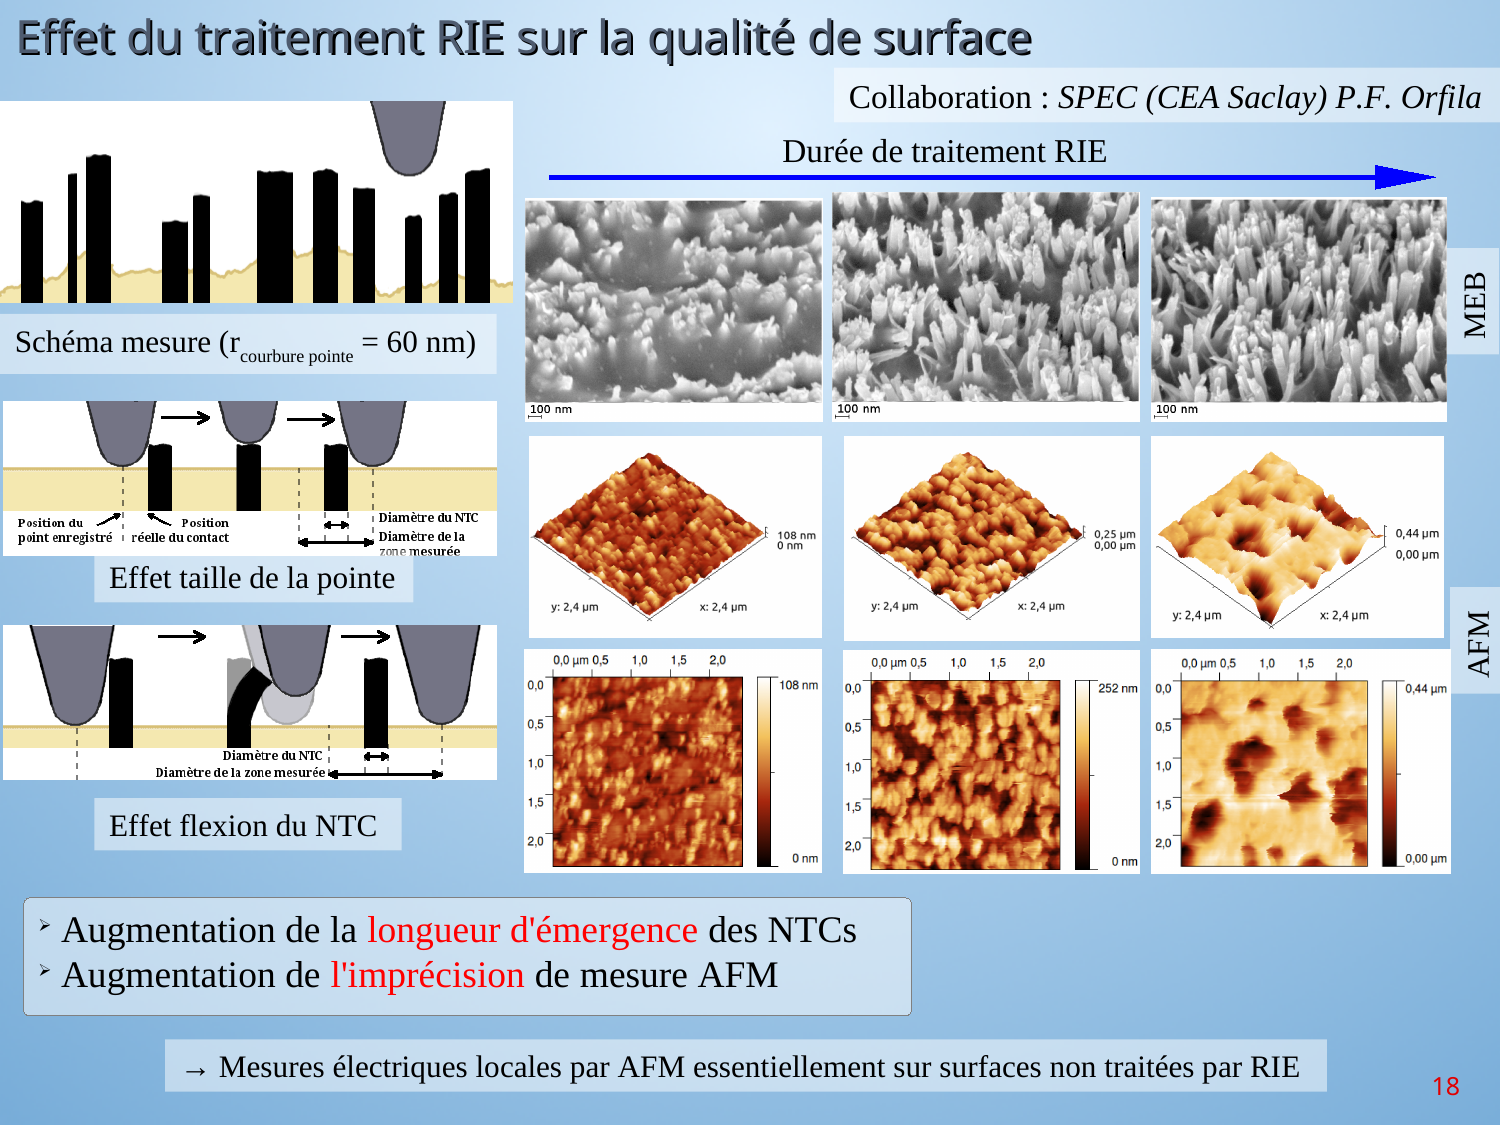

# Effet du traitement RIE sur la qualité de surface
Collaboration : SPEC (CEA Saclay) P.F. Orfila
Durée de traitement RIE
MEB
Schéma mesure (rcourbure pointe = 60 nm)
Effet taille de la pointe
AFM
Effet flexion du NTC
 Augmentation de la longueur d'émergence des NTCs
 Augmentation de l'imprécision de mesure AFM
→ Mesures électriques locales par AFM essentiellement sur surfaces non traitées par RIE